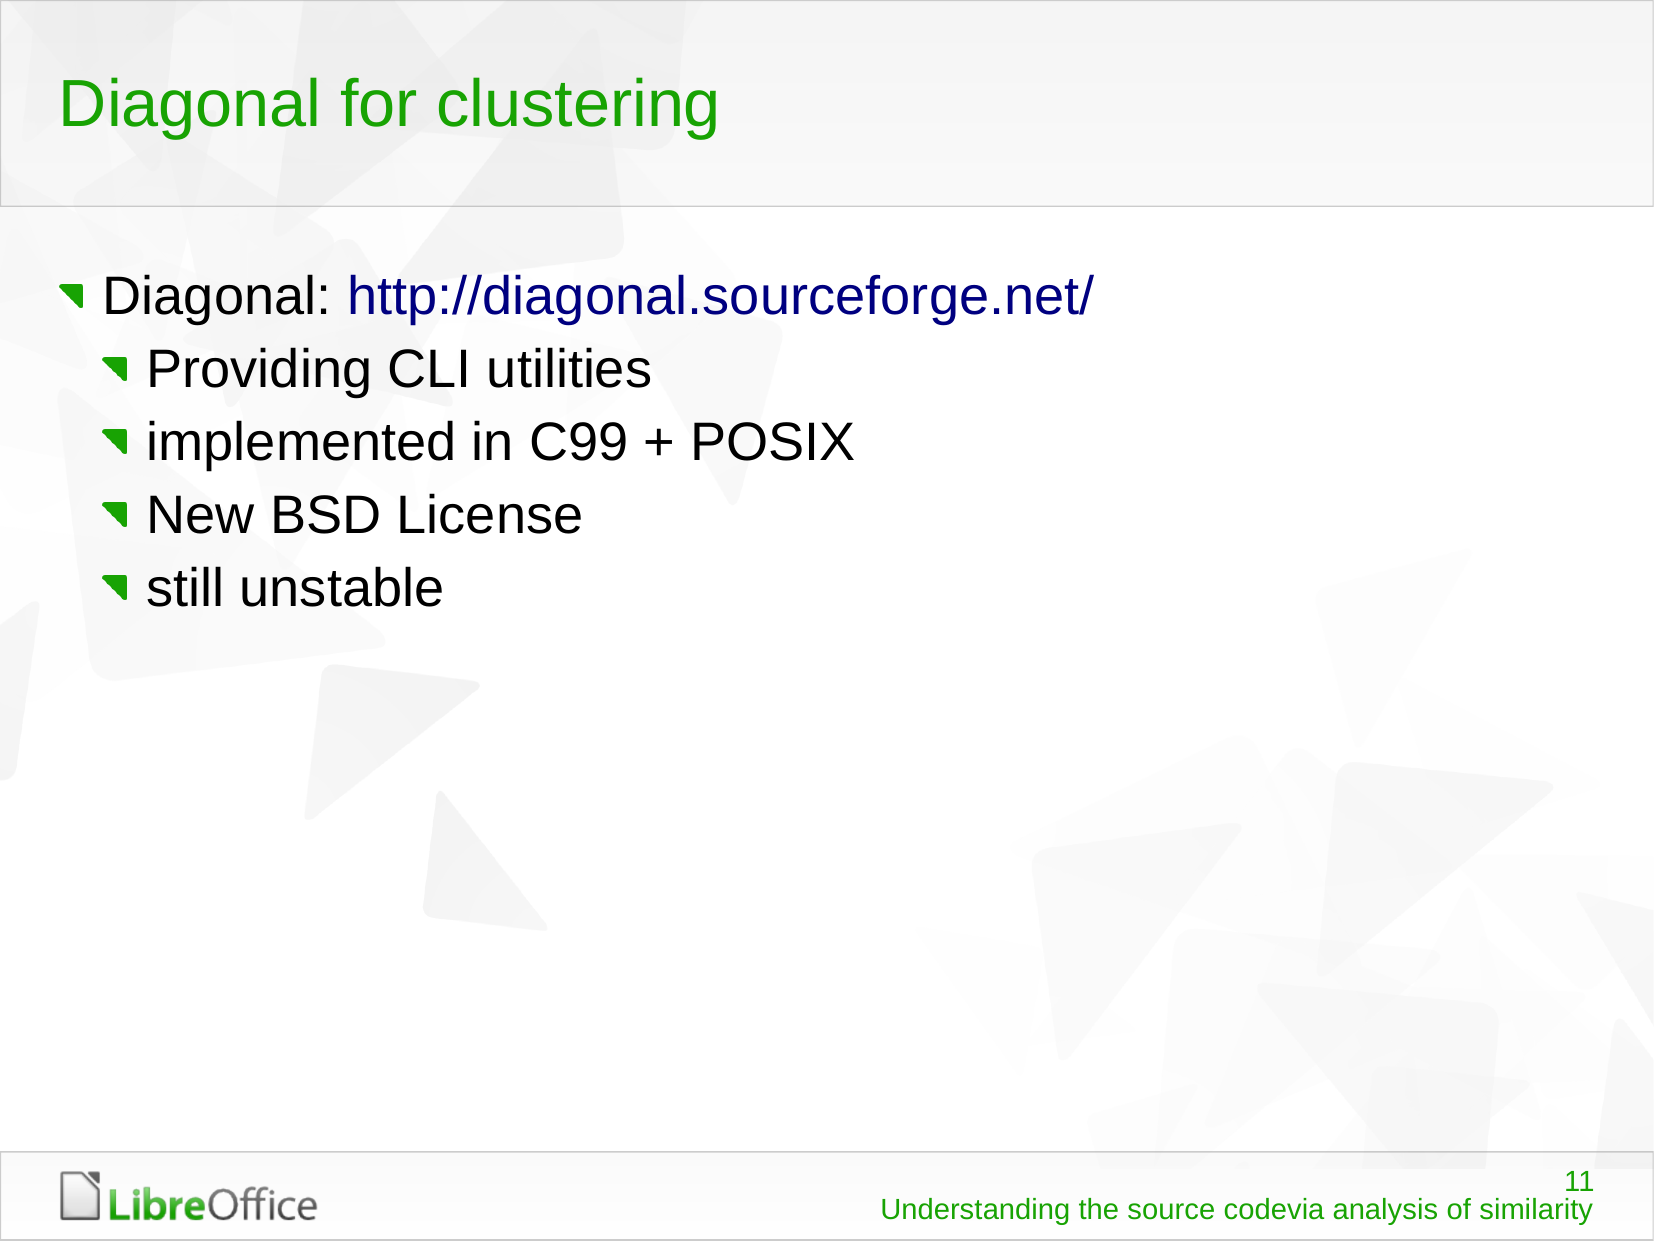

# Diagonal for clustering
Diagonal: http://diagonal.sourceforge.net/
Providing CLI utilities
implemented in C99 + POSIX
New BSD License
still unstable
11
Understanding the source codevia analysis of similarity